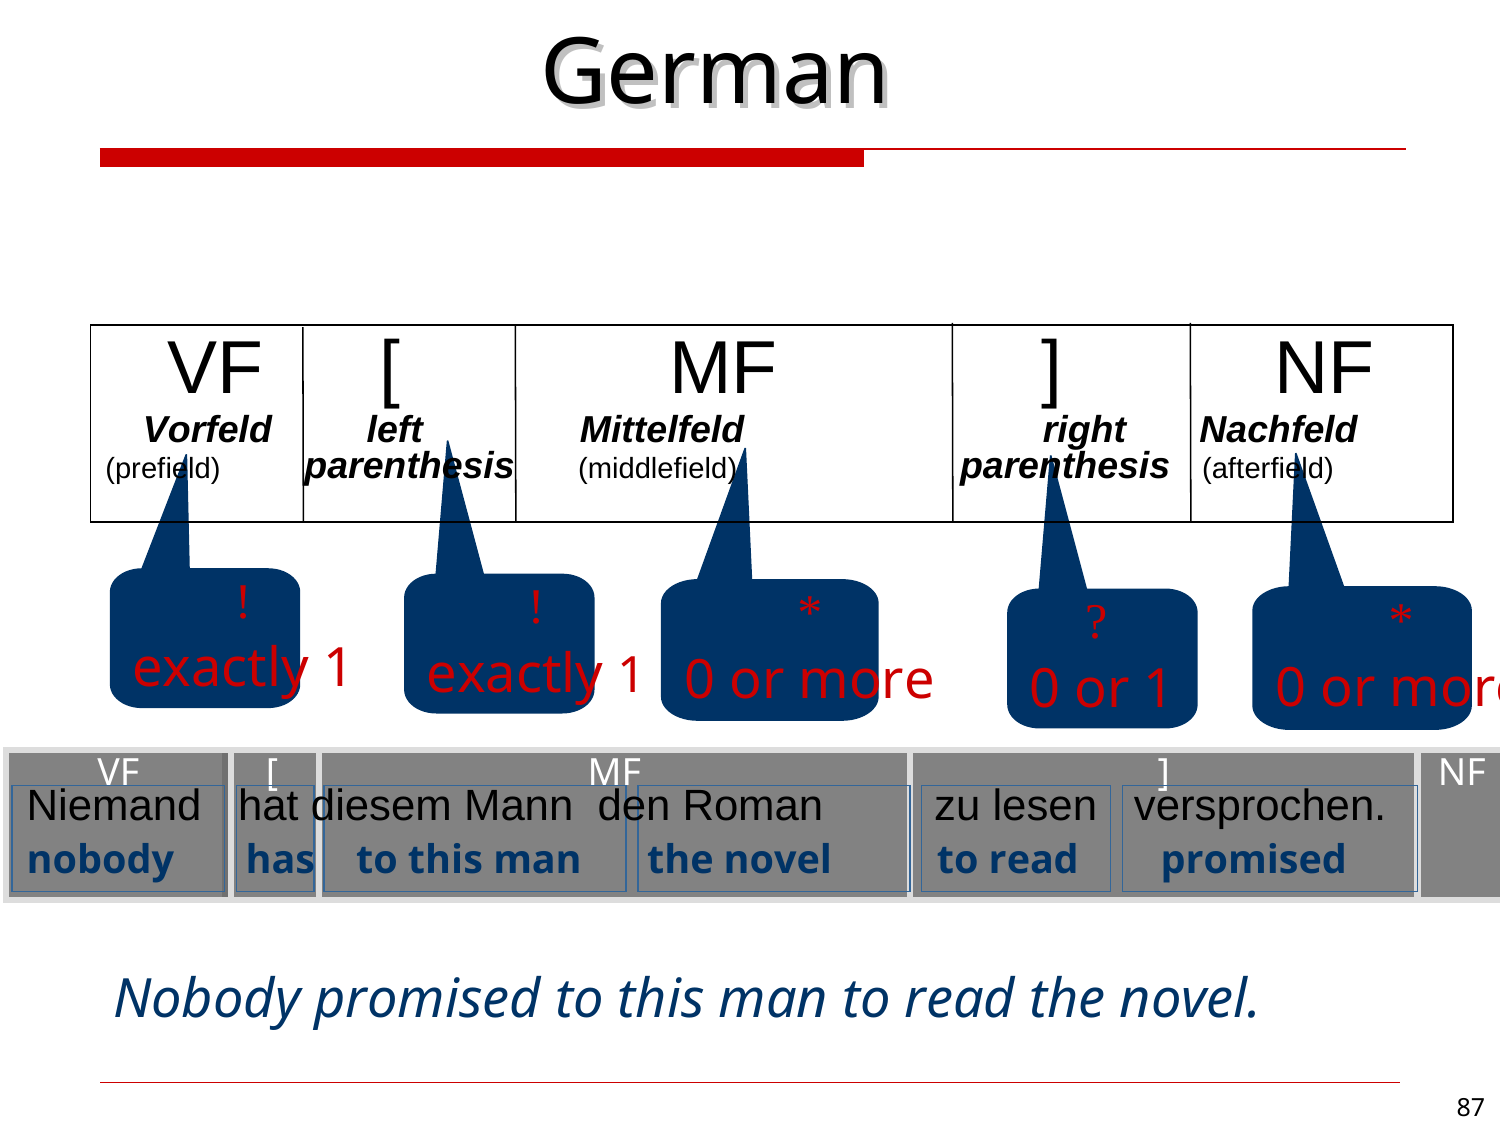

The main domain for German
VF	 [ MF 	 ]	 NF
Vorfeld left Mittelfeld 		right Nachfeld
(prefield) parenthesis (middlefield) 	 parenthesis (afterfield)
!
exactly 1
!
exactly 1
*
0 or more
*
0 or more
?
0 or 1
VF
[
MF
]
NF
# Niemand hat diesem Mann den Roman zu lesen versprochen.
nobody has to this man 	 the novel 	 to read promised
Nobody promised to this man to read the novel.
87